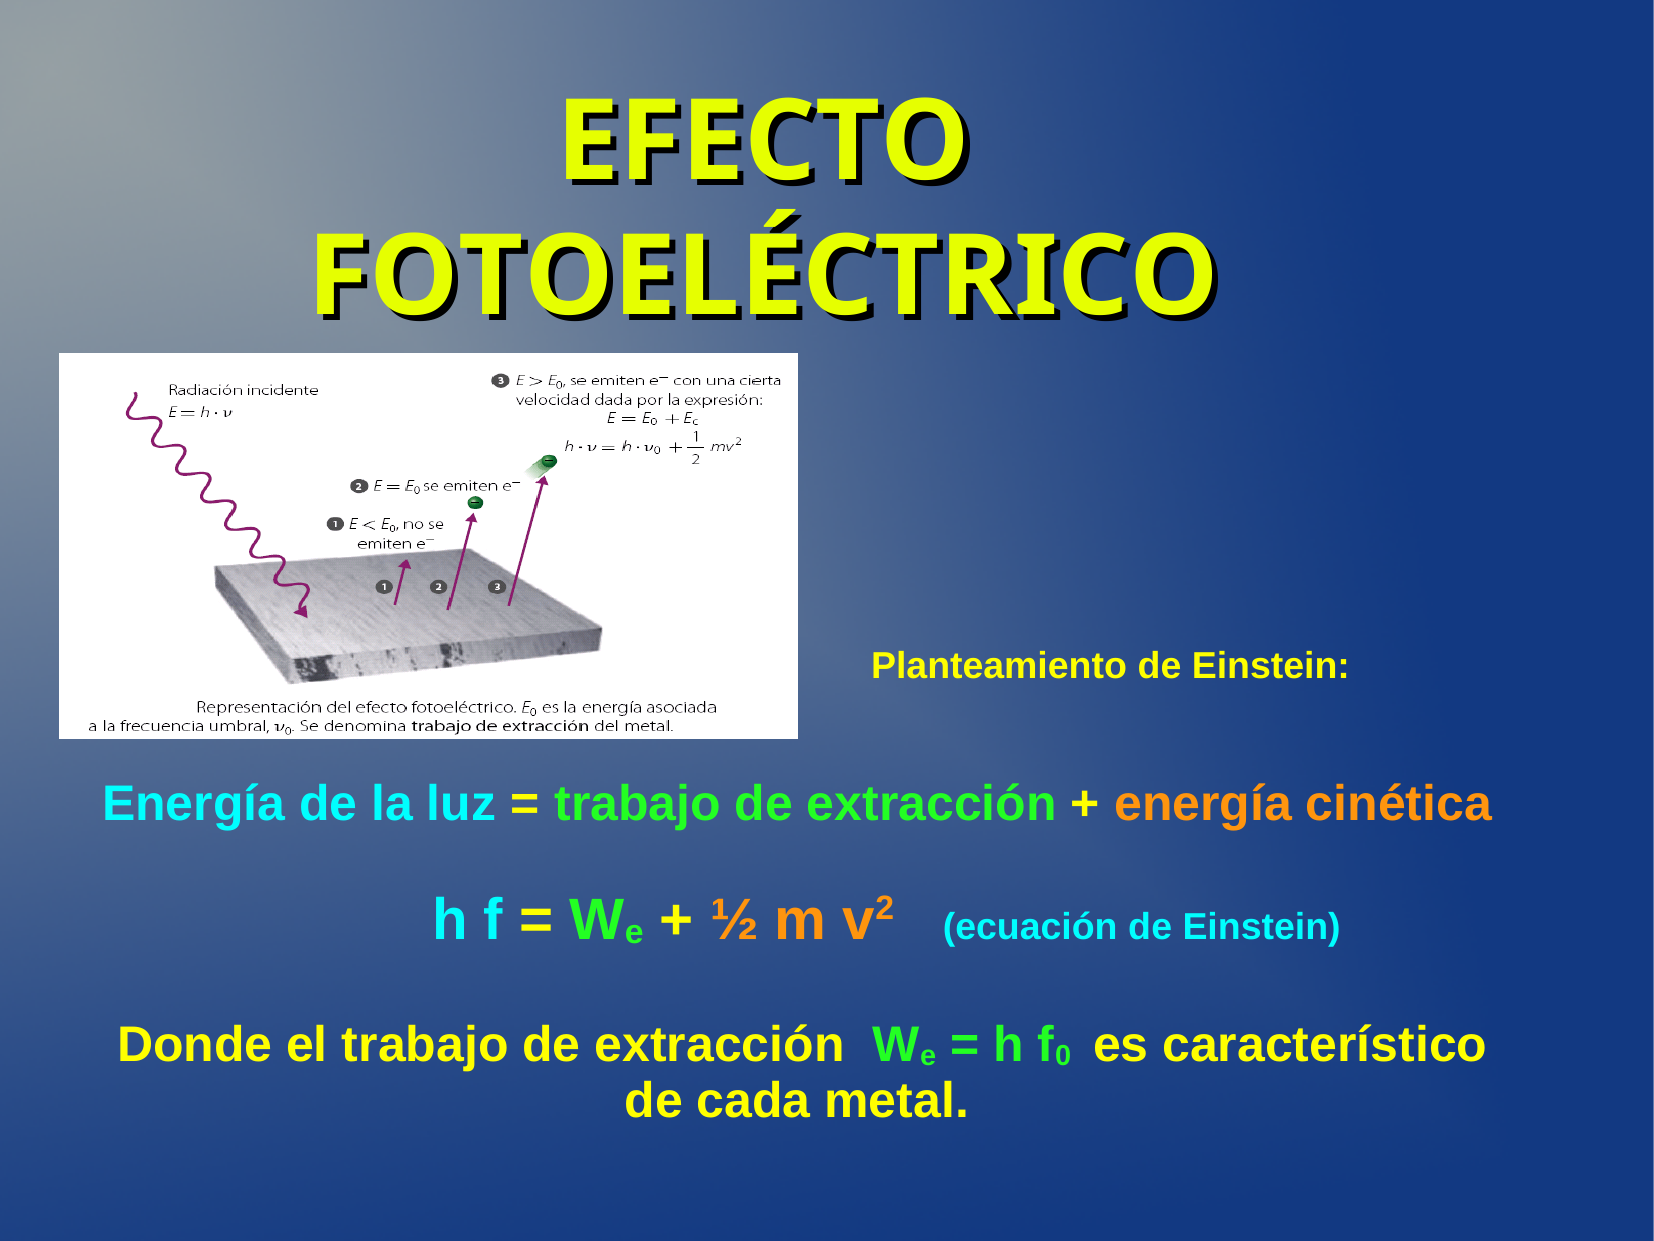

# EFECTO FOTOELÉCTRICO
Planteamiento de Einstein:
Energía de la luz = trabajo de extracción + energía cinética
 h f = We + ½ m v2 (ecuación de Einstein)
 Donde el trabajo de extracción We = h f0 es característico de cada metal.